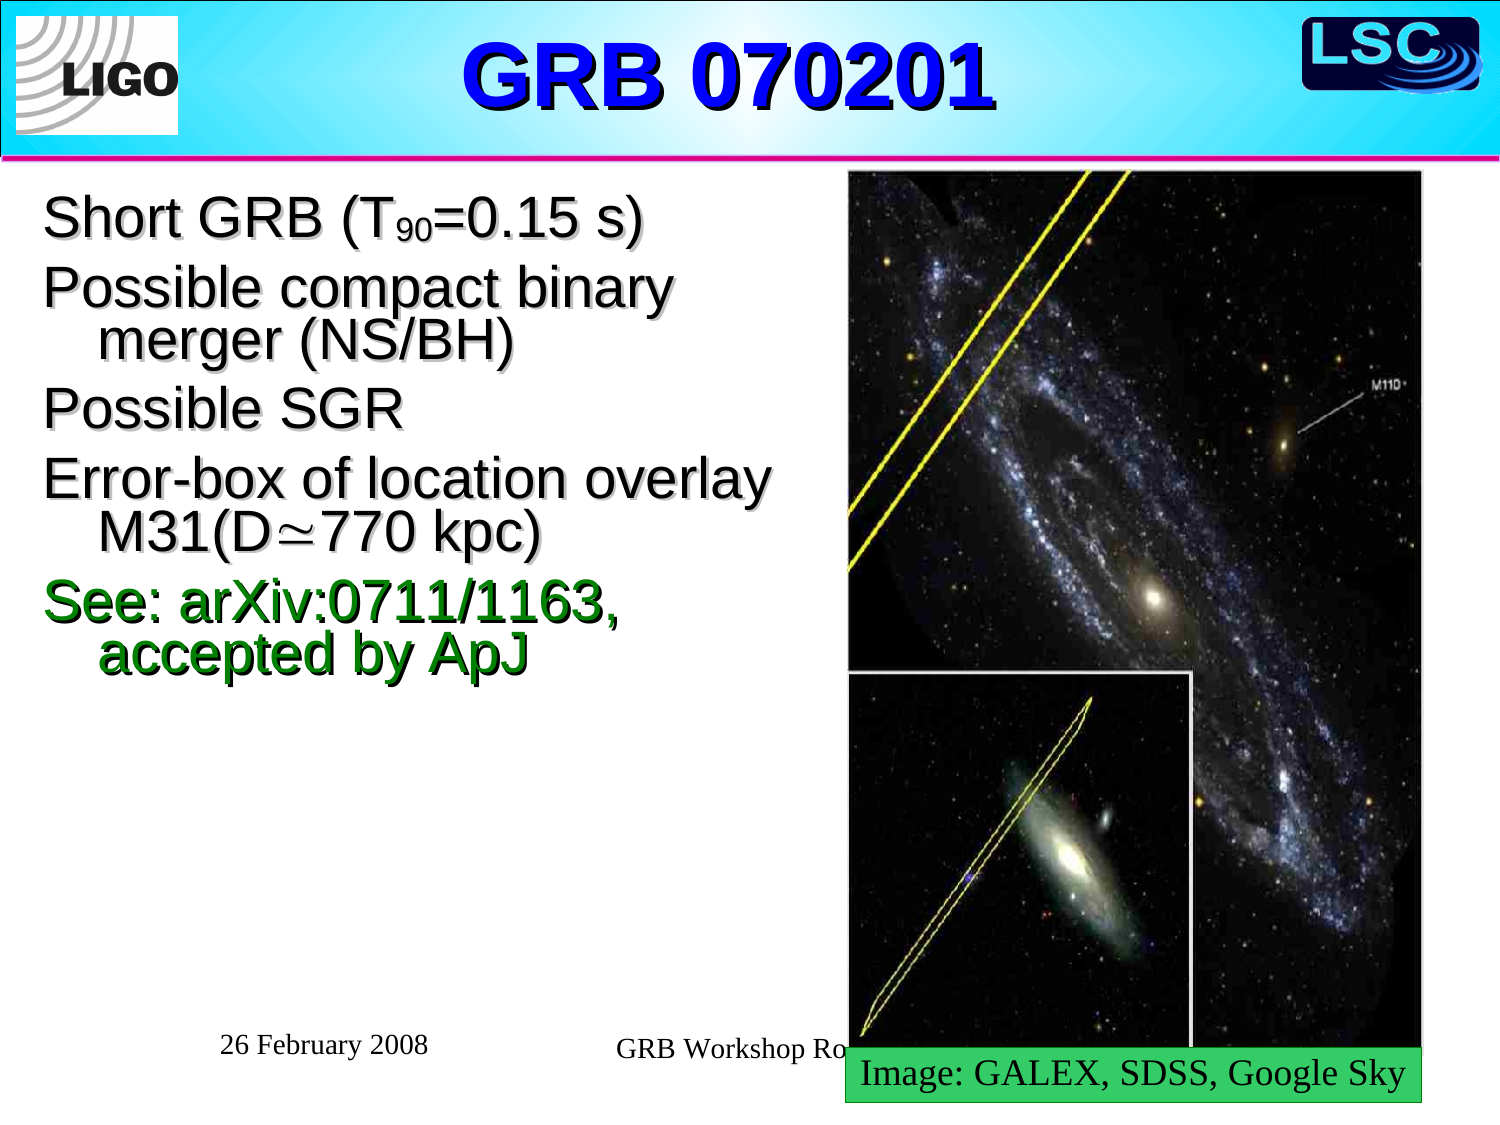

# GRB 070201
Short GRB (T90=0.15 s)
Possible compact binary merger (NS/BH)
Possible SGR
Error-box of location overlay M31(D≃770 kpc)
See: arXiv:0711/1163, accepted by ApJ
26 February 2008
GRB Workshop Rome
15
Image: GALEX, SDSS, Google Sky